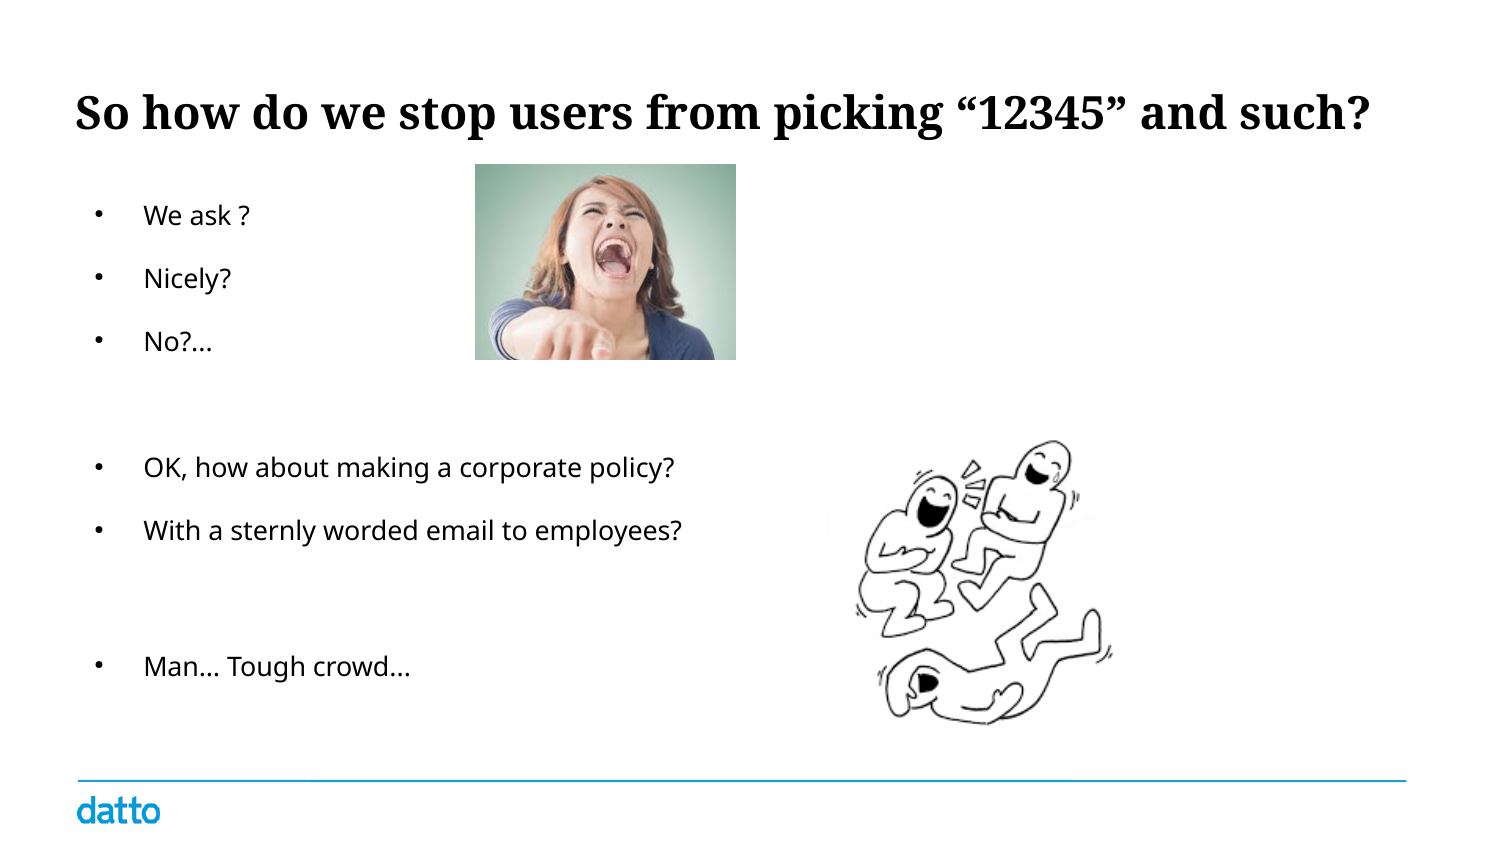

# So how do we stop users from picking “12345” and such?
We ask ?
Nicely?
No?...
OK, how about making a corporate policy?
With a sternly worded email to employees?
Man… Tough crowd...